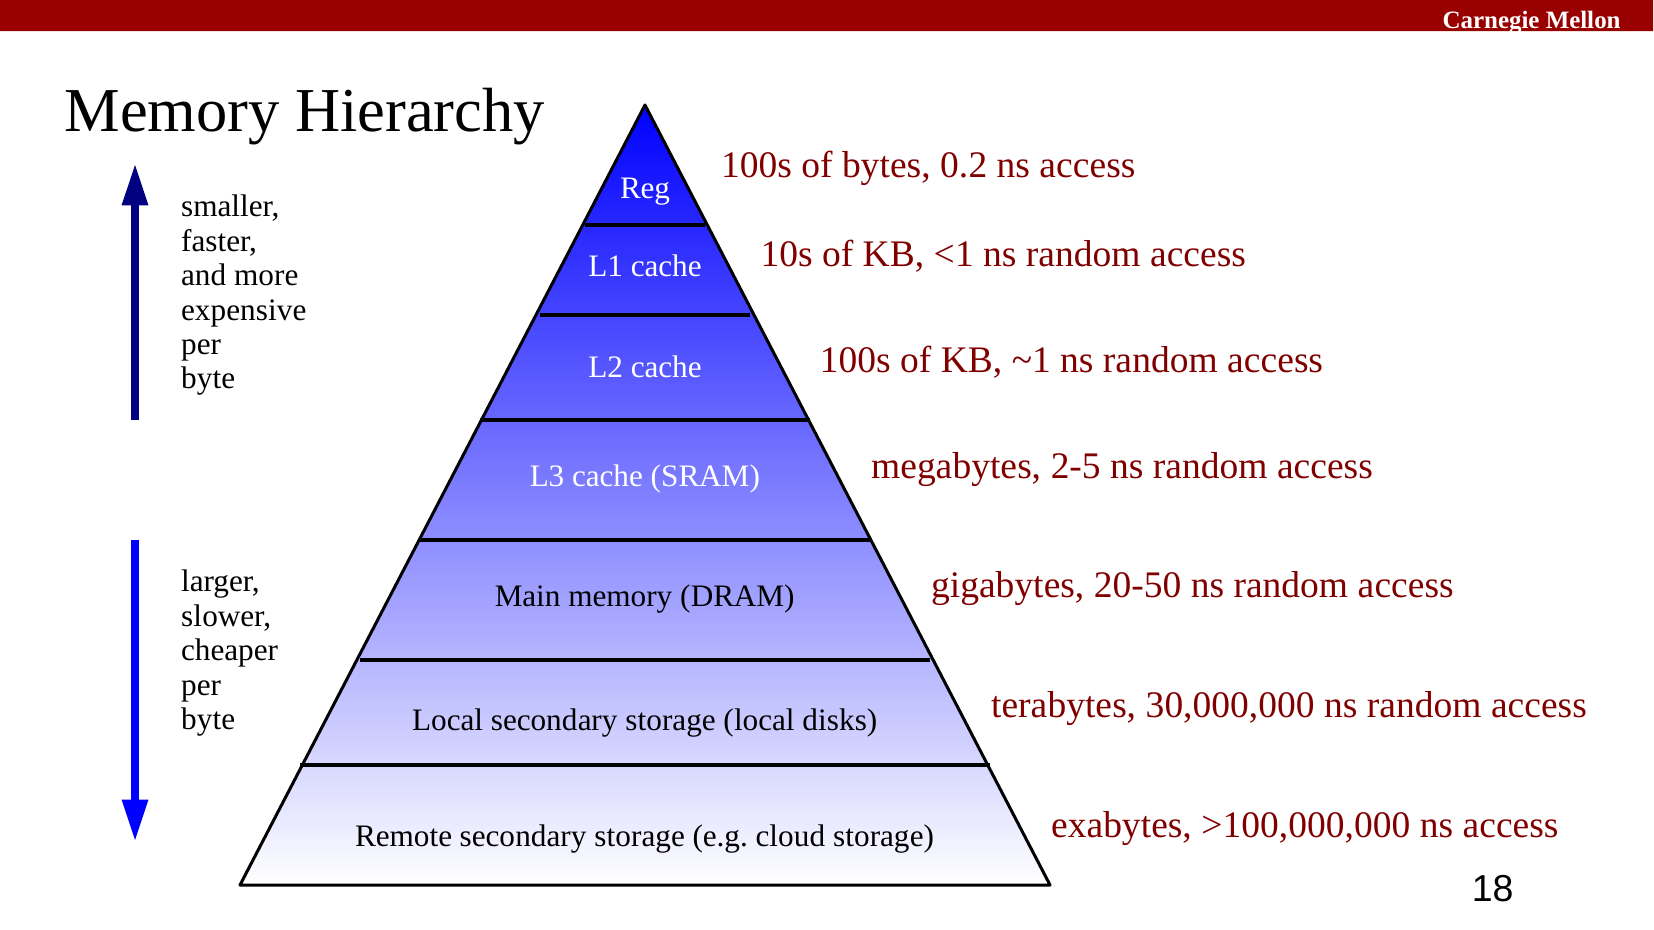

# Memory Hierarchy
100s of bytes, 0.2 ns access
Reg
smaller,
faster,
and more expensive
per
byte
10s of KB, <1 ns random access
L1 cache
100s of KB, ~1 ns random access
L2 cache
megabytes, 2-5 ns random access
L3 cache (SRAM)
larger,
slower,
cheaper
per
byte
gigabytes, 20-50 ns random access
Main memory (DRAM)
terabytes, 30,000,000 ns random access
Local secondary storage (local disks)
exabytes, >100,000,000 ns access
Remote secondary storage (e.g. cloud storage)